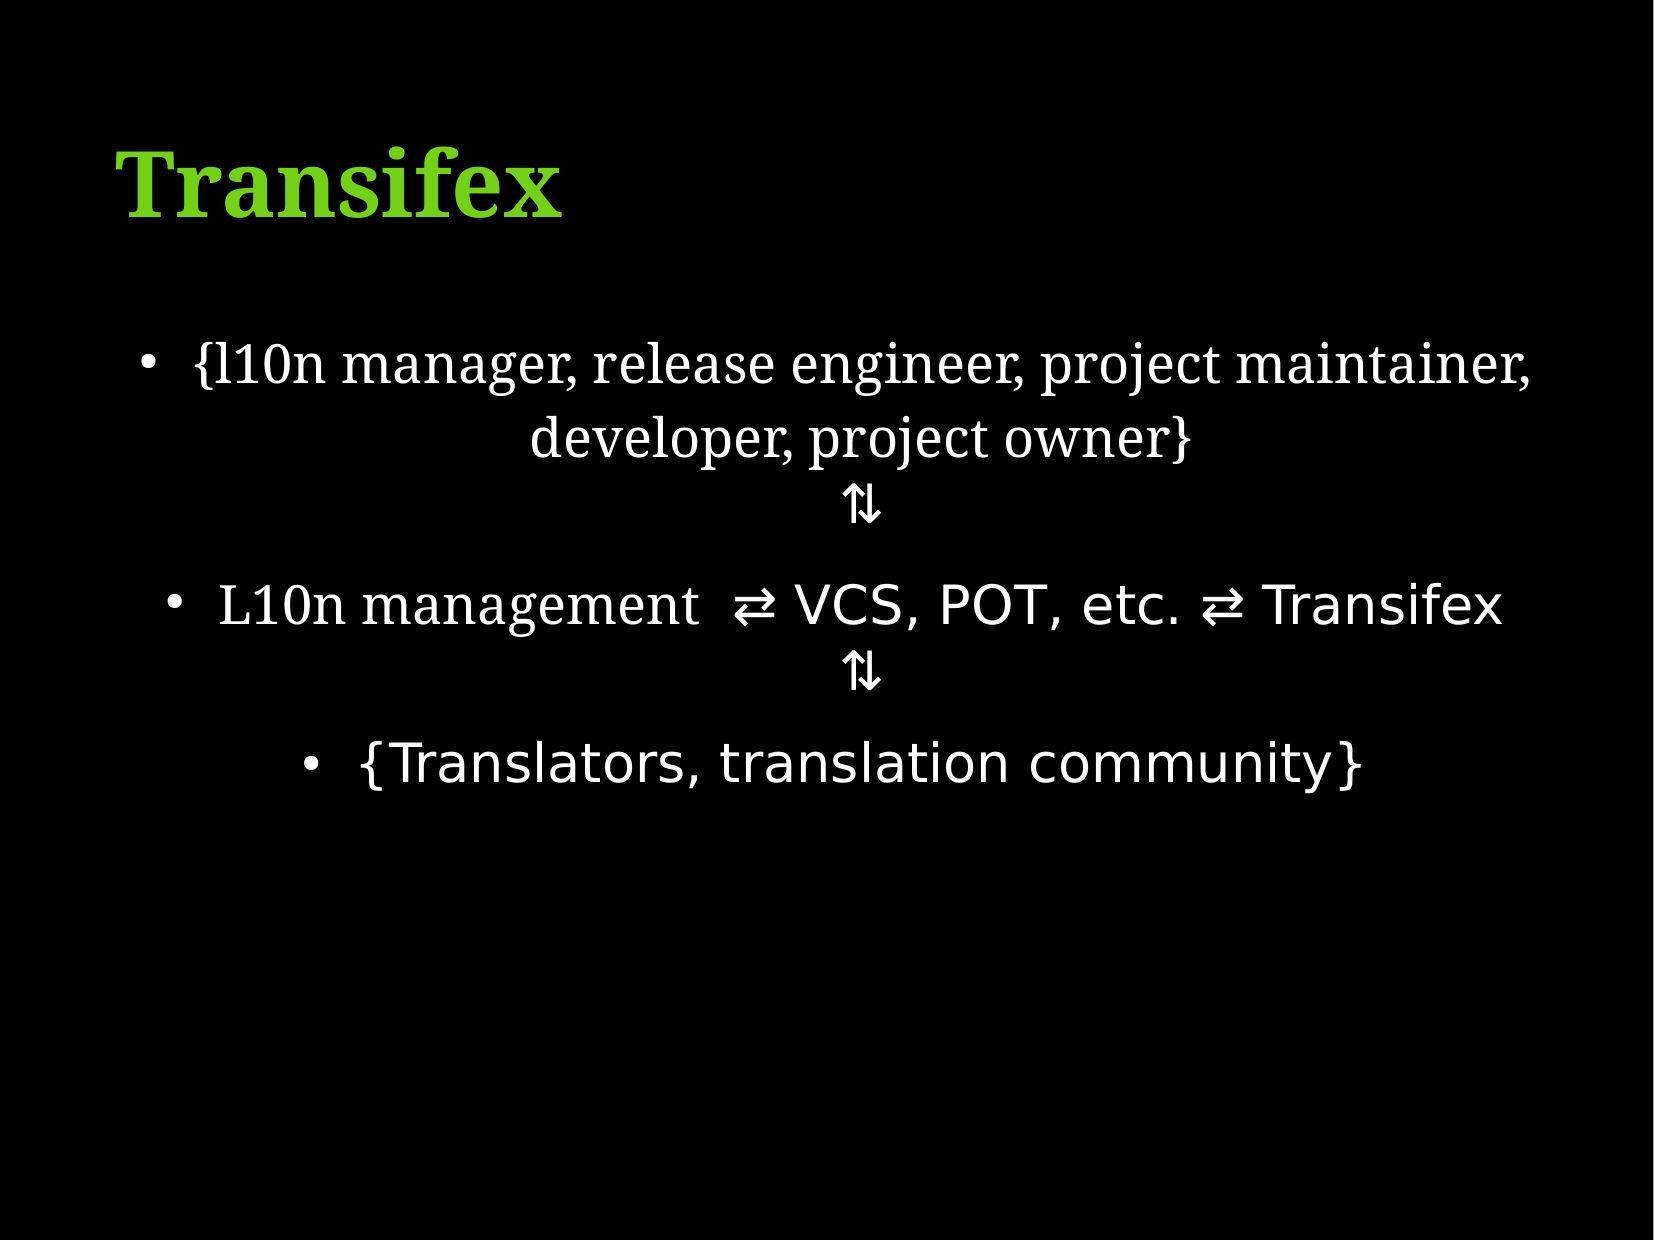

# Transifex
{l10n manager, release engineer, project maintainer, developer, project owner}
⇅
L10n management ⇄ VCS, POT, etc. ⇄ Transifex
⇅
{Translators, translation community}